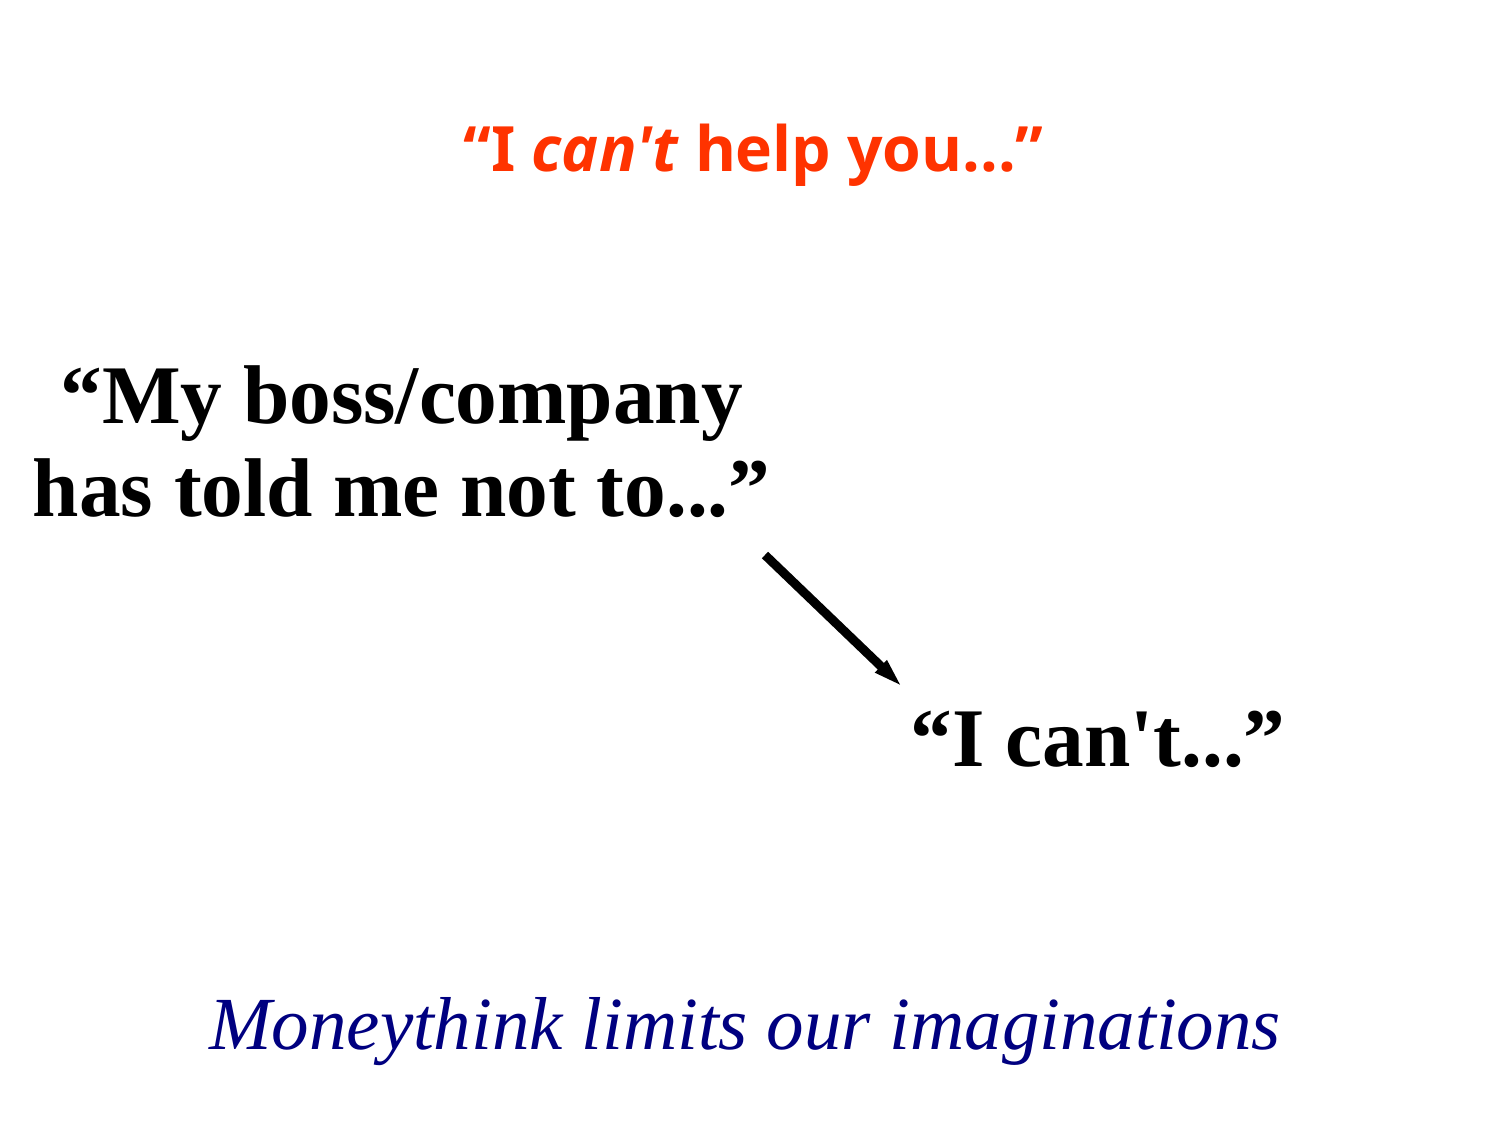

“I can't help you...”
“My boss/company has told me not to...”
“I can't...”
Moneythink limits our imaginations